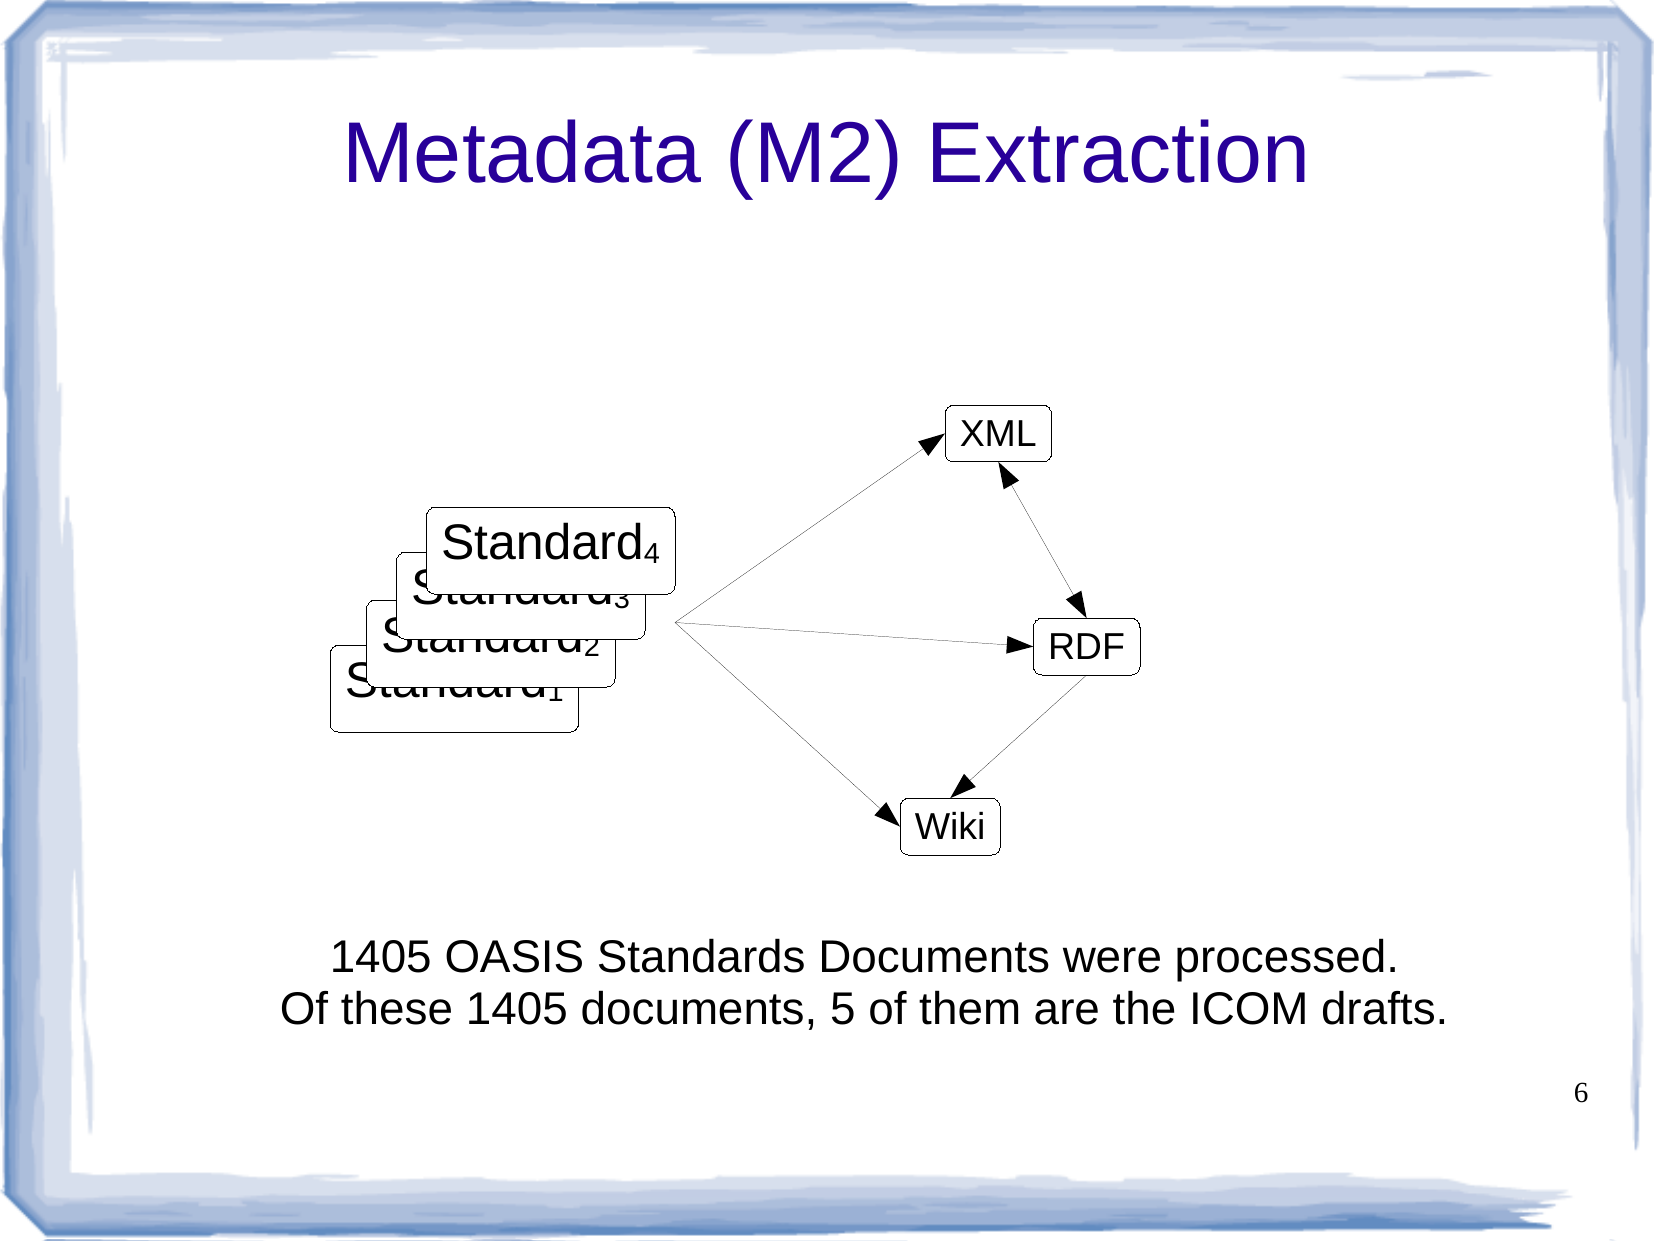

# Metadata (M2) Extraction
XML
Standard4
Standard4
Standard3
Standard2
RDF
Standard1
Wiki
1405 OASIS Standards Documents were processed.
Of these 1405 documents, 5 of them are the ICOM drafts.
6